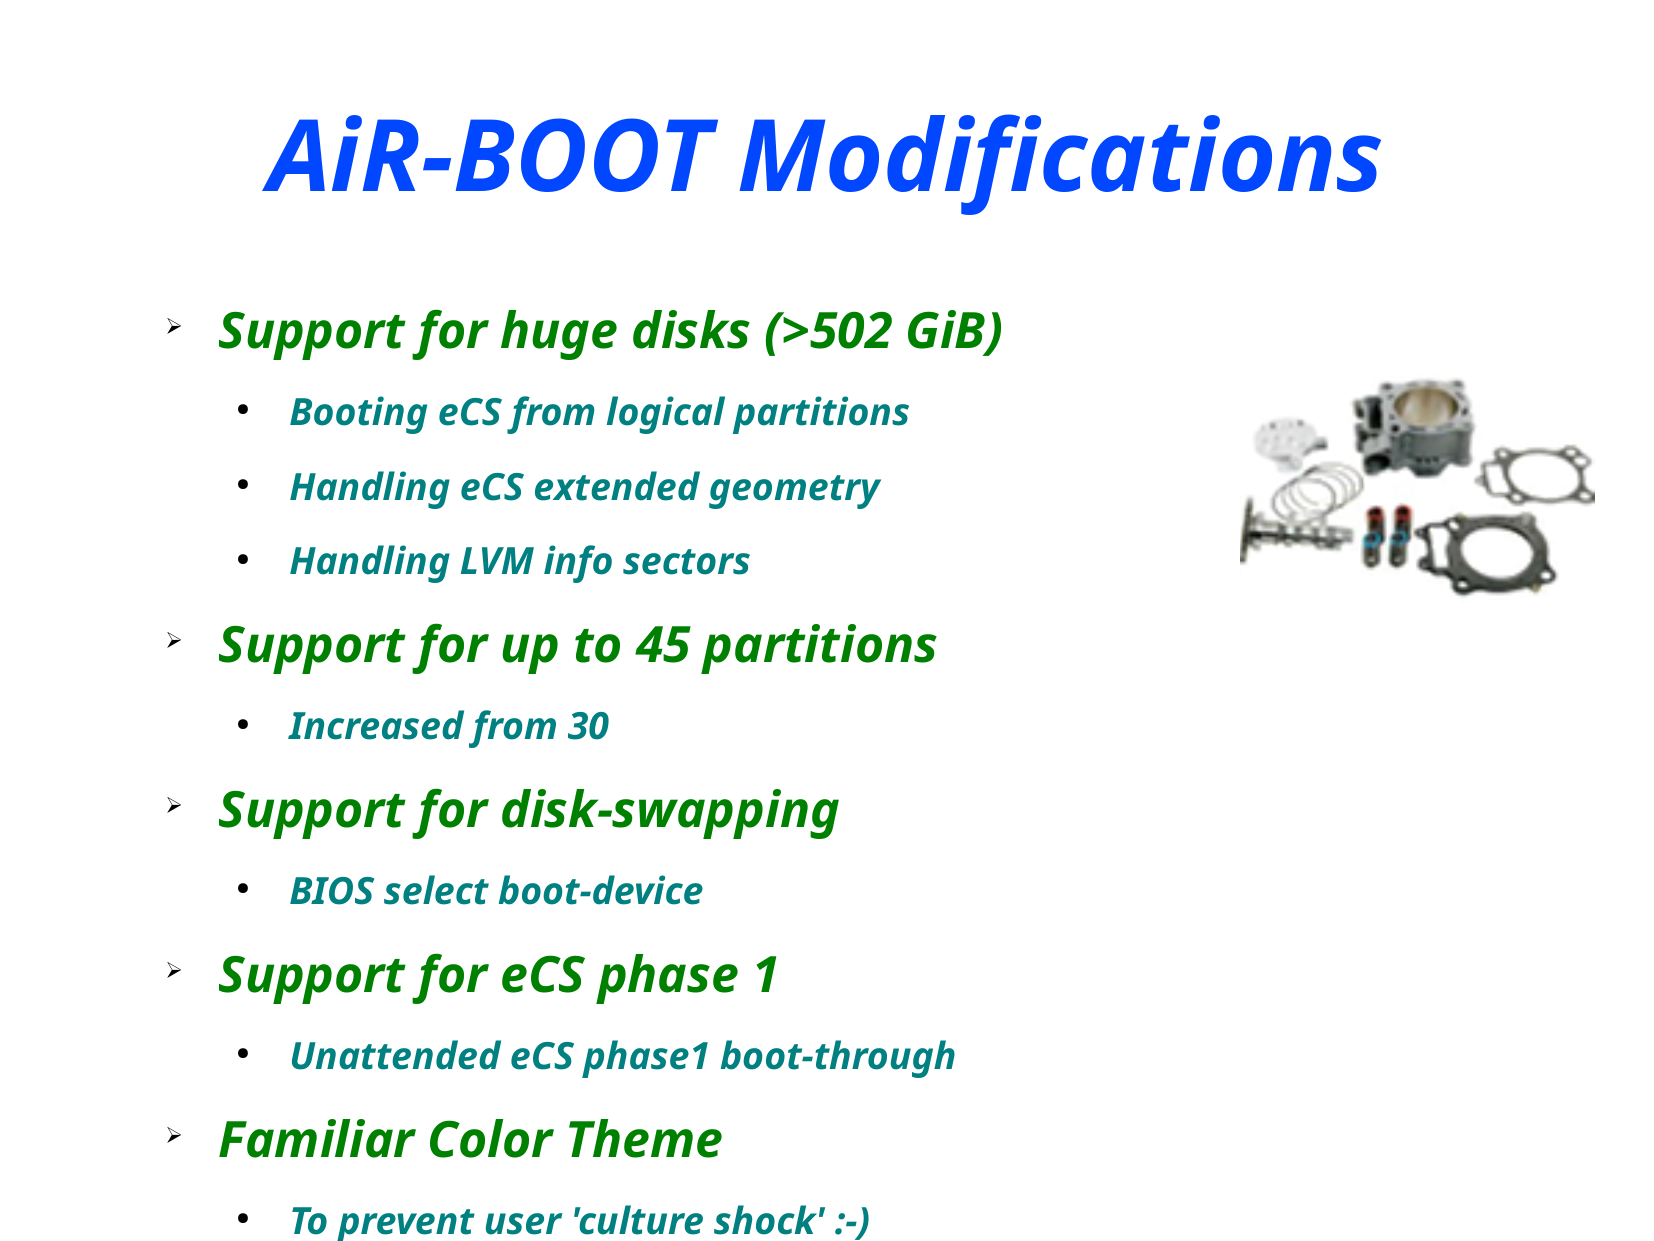

# AiR-BOOT Modifications
Support for huge disks (>502 GiB)
Booting eCS from logical partitions
Handling eCS extended geometry
Handling LVM info sectors
Support for up to 45 partitions
Increased from 30
Support for disk-swapping
BIOS select boot-device
Support for eCS phase 1
Unattended eCS phase1 boot-through
Familiar Color Theme
To prevent user 'culture shock' :-)